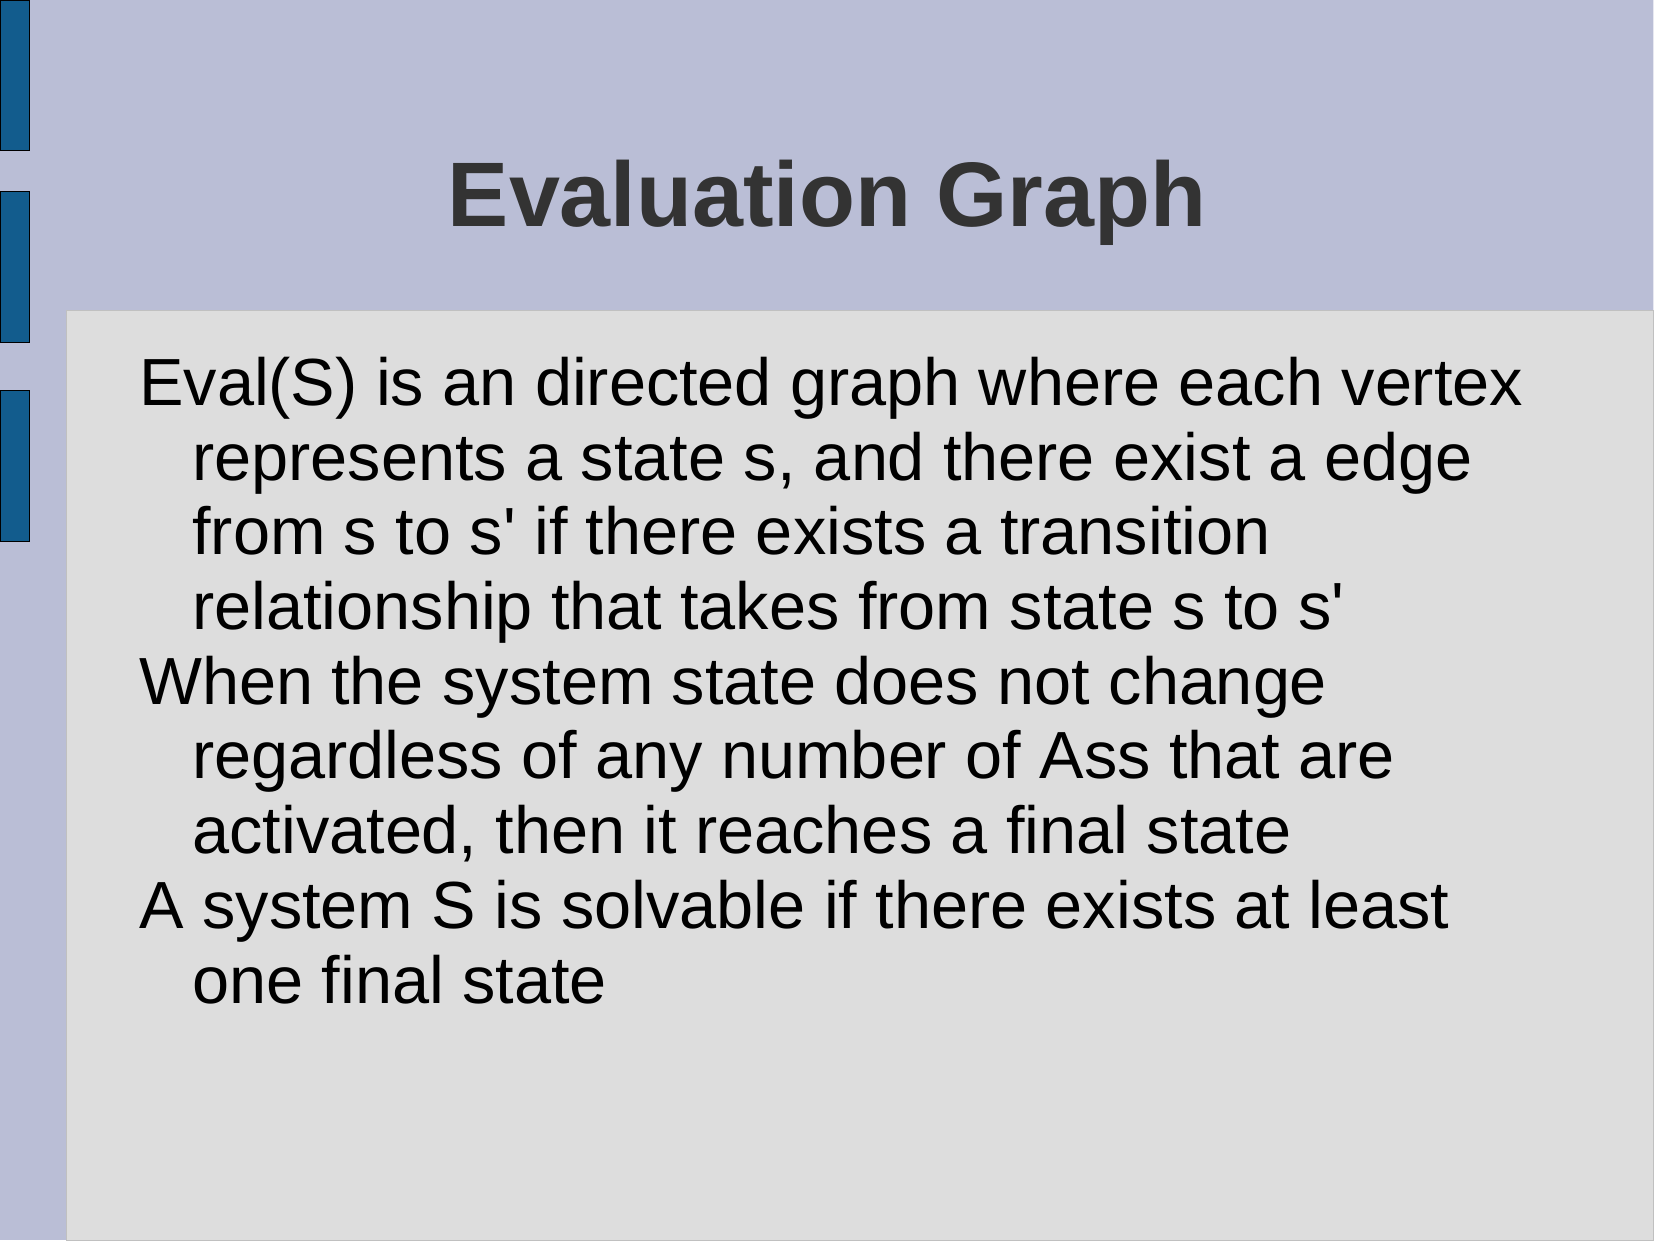

# Evaluation Graph
Eval(S) is an directed graph where each vertex represents a state s, and there exist a edge from s to s' if there exists a transition relationship that takes from state s to s'
When the system state does not change regardless of any number of Ass that are activated, then it reaches a final state
A system S is solvable if there exists at least one final state